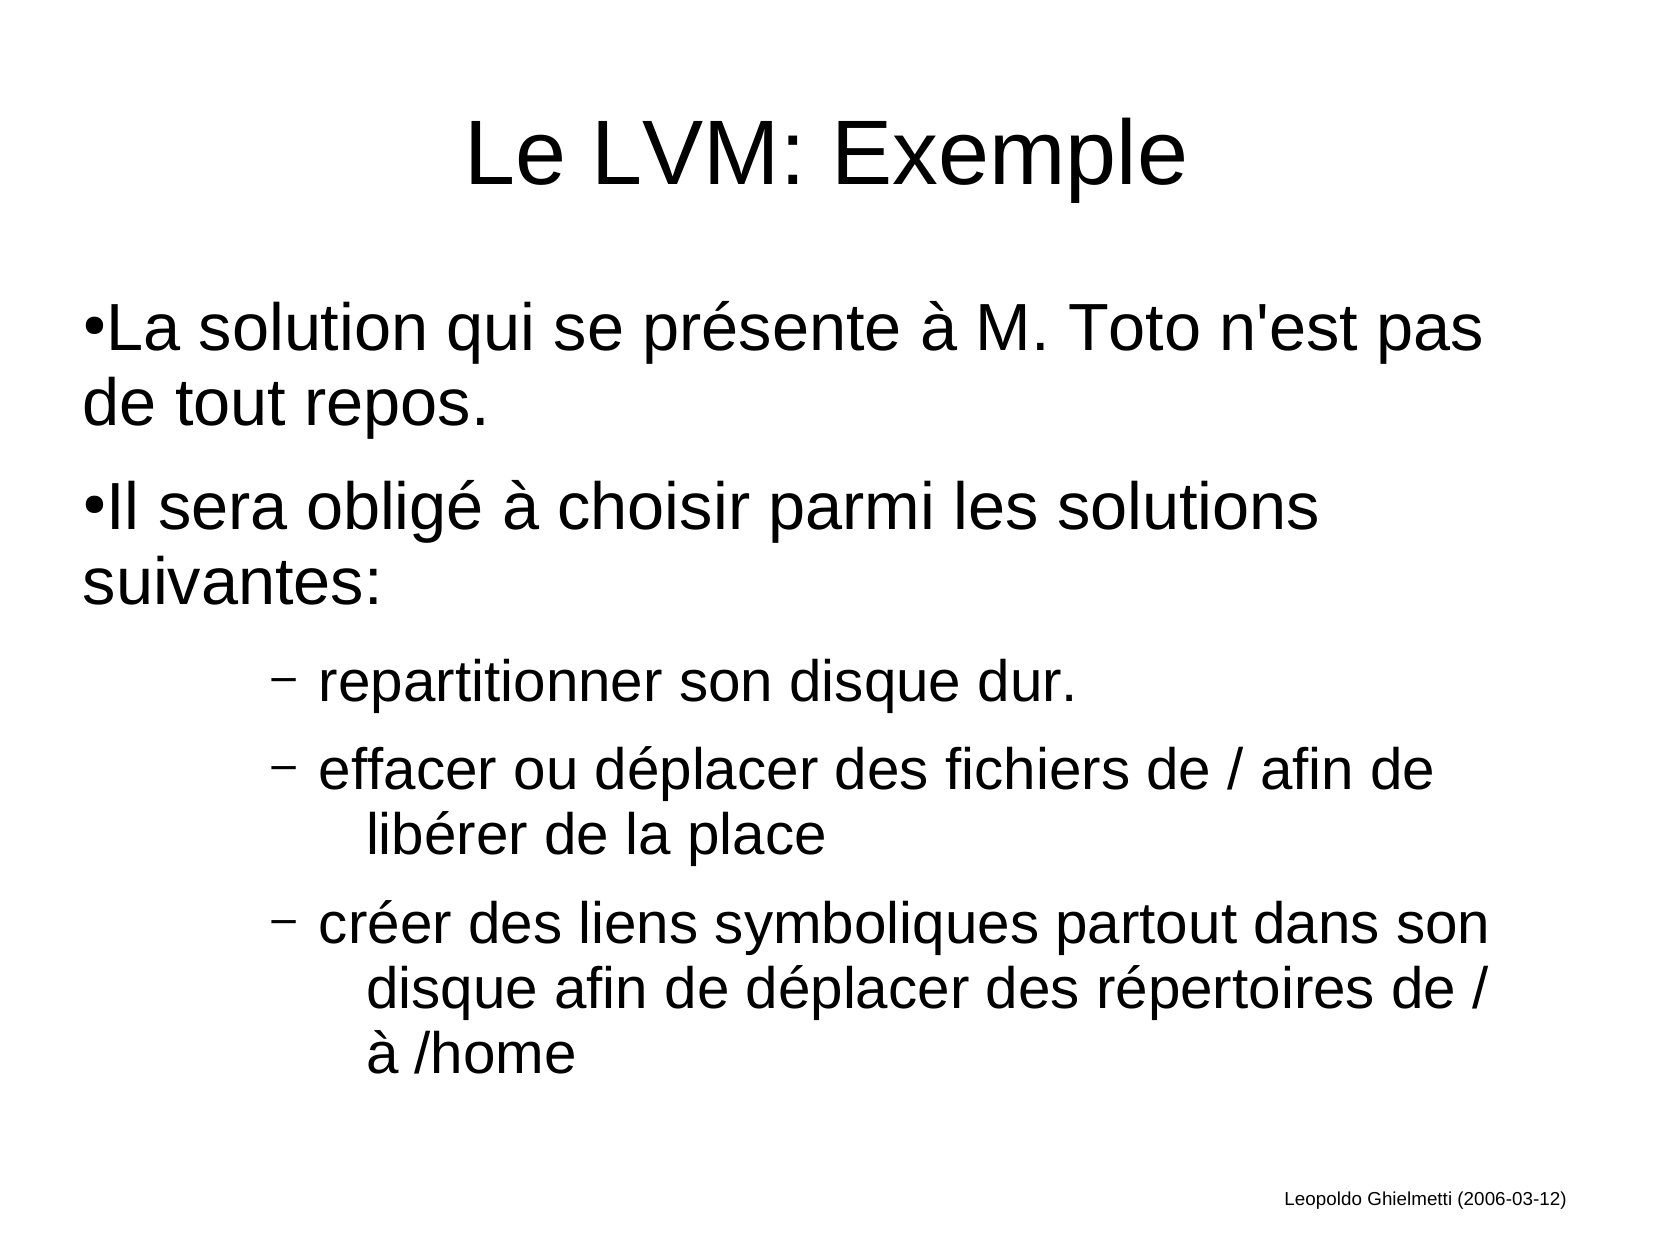

# Le LVM: Exemple
La solution qui se présente à M. Toto n'est pas de tout repos.
Il sera obligé à choisir parmi les solutions suivantes:
repartitionner son disque dur.
effacer ou déplacer des fichiers de / afin de libérer de la place
créer des liens symboliques partout dans son disque afin de déplacer des répertoires de / à /home
Leopoldo Ghielmetti (2006-03-12)